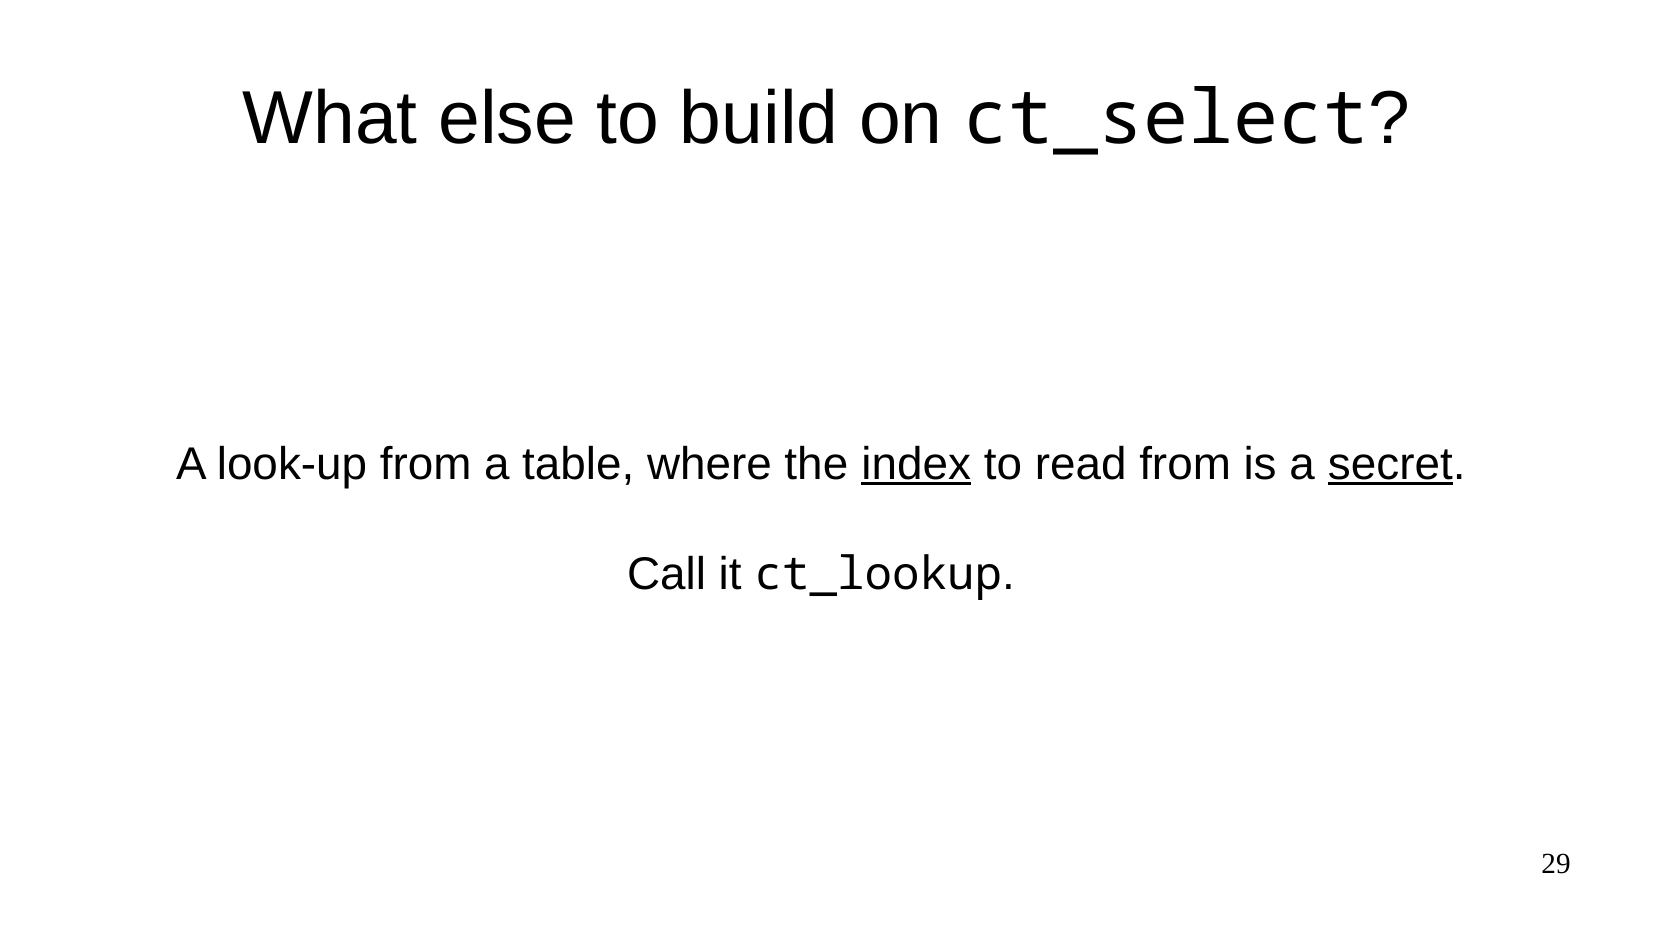

# What else to build on ct_select?
A look-up from a table, where the index to read from is a secret.
Call it ct_lookup.
29